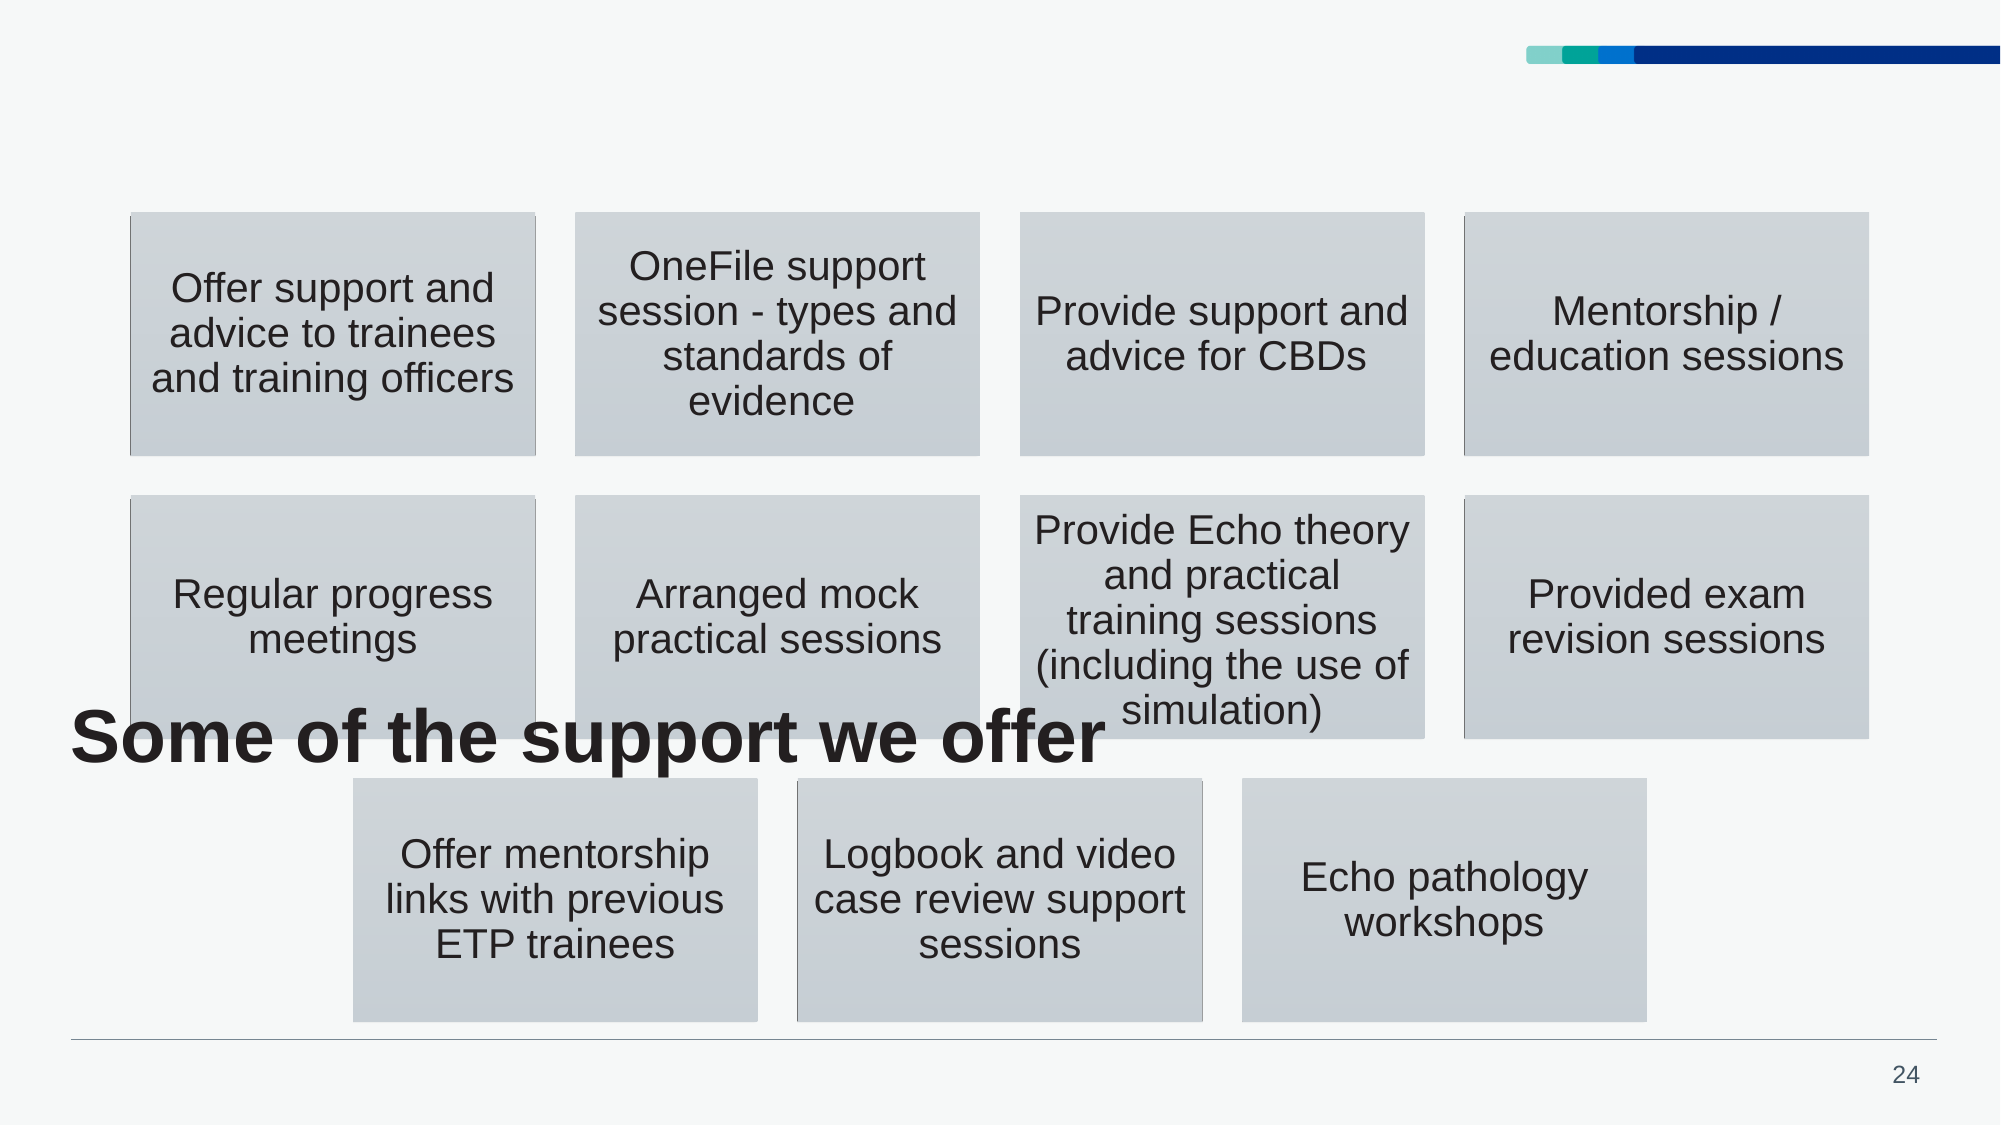

Offer support and advice to trainees and training officers
OneFile support session - types and standards of evidence
Provide support and advice for CBDs
Mentorship / education sessions
Regular progress meetings
Arranged mock practical sessions
Provide Echo theory and practical training sessions (including the use of simulation)
Provided exam revision sessions
Offer mentorship links with previous ETP trainees
Logbook and video case review support sessions
Echo pathology workshops
# Some of the support we offer